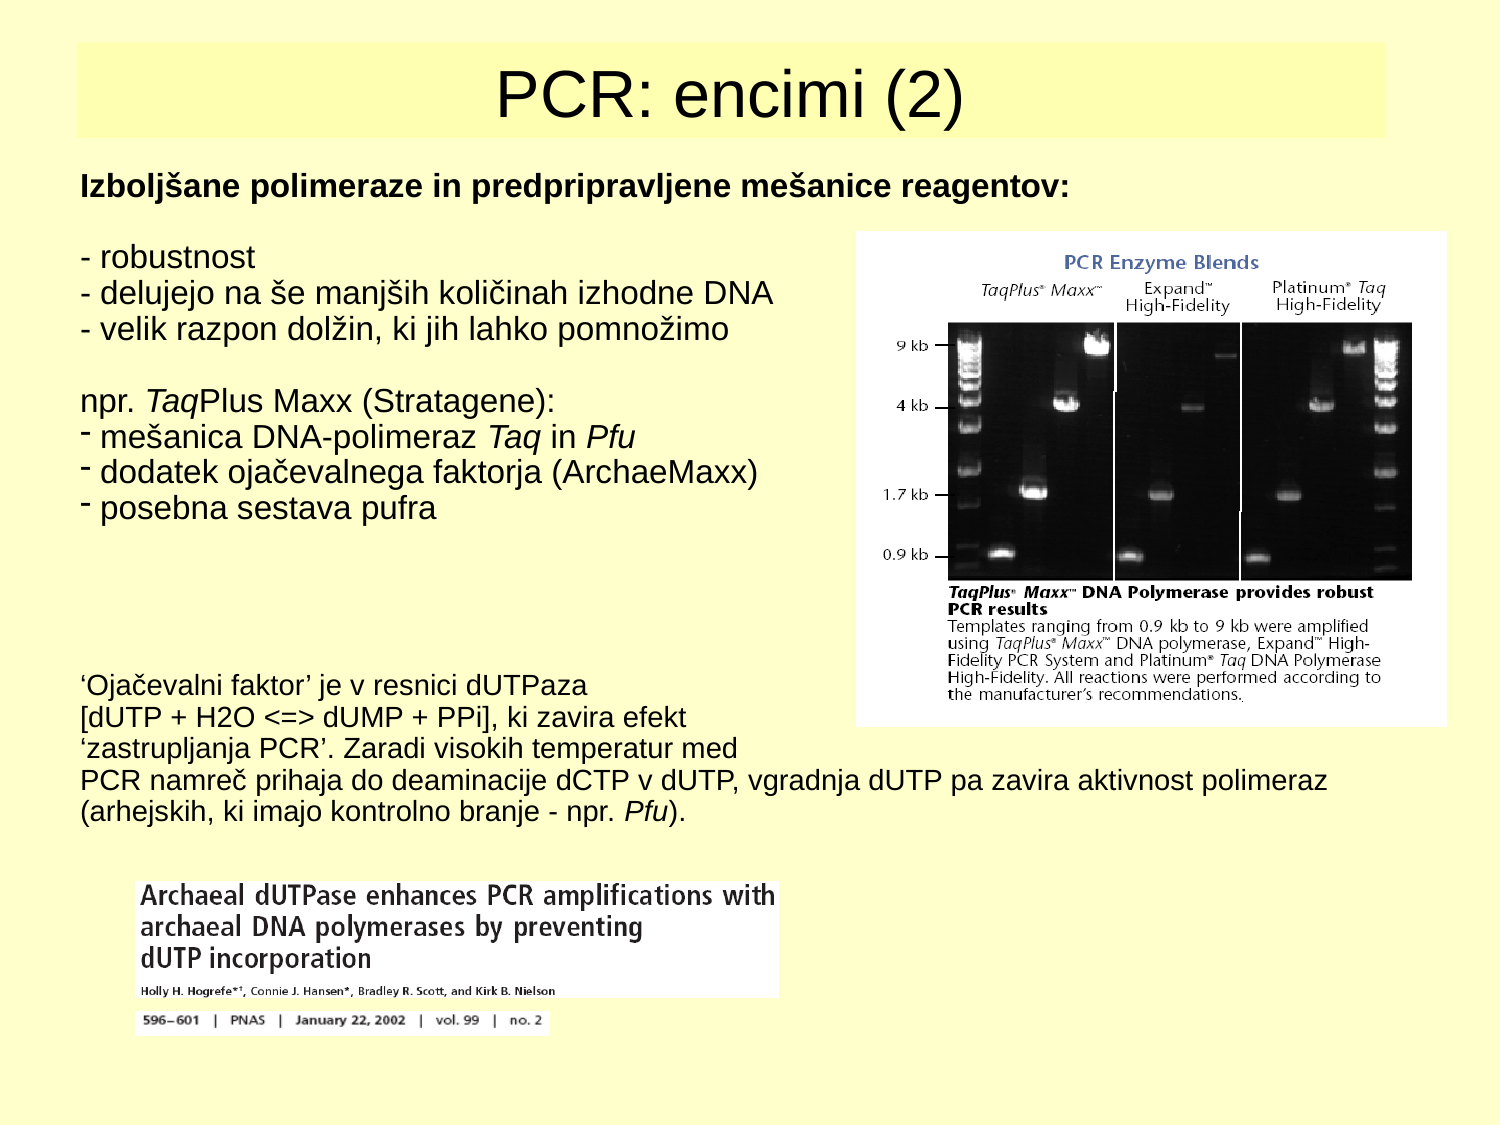

PCR: encimi (2)
# Izboljšane polimeraze in predpripravljene mešanice reagentov:
- robustnost
- delujejo na še manjših količinah izhodne DNA
- velik razpon dolžin, ki jih lahko pomnožimo
npr. TaqPlus Maxx (Stratagene):
 mešanica DNA-polimeraz Taq in Pfu
 dodatek ojačevalnega faktorja (ArchaeMaxx)
 posebna sestava pufra
‘Ojačevalni faktor’ je v resnici dUTPaza
[dUTP + H2O <=> dUMP + PPi], ki zavira efekt
‘zastrupljanja PCR’. Zaradi visokih temperatur med
PCR namreč prihaja do deaminacije dCTP v dUTP, vgradnja dUTP pa zavira aktivnost polimeraz (arhejskih, ki imajo kontrolno branje - npr. Pfu).